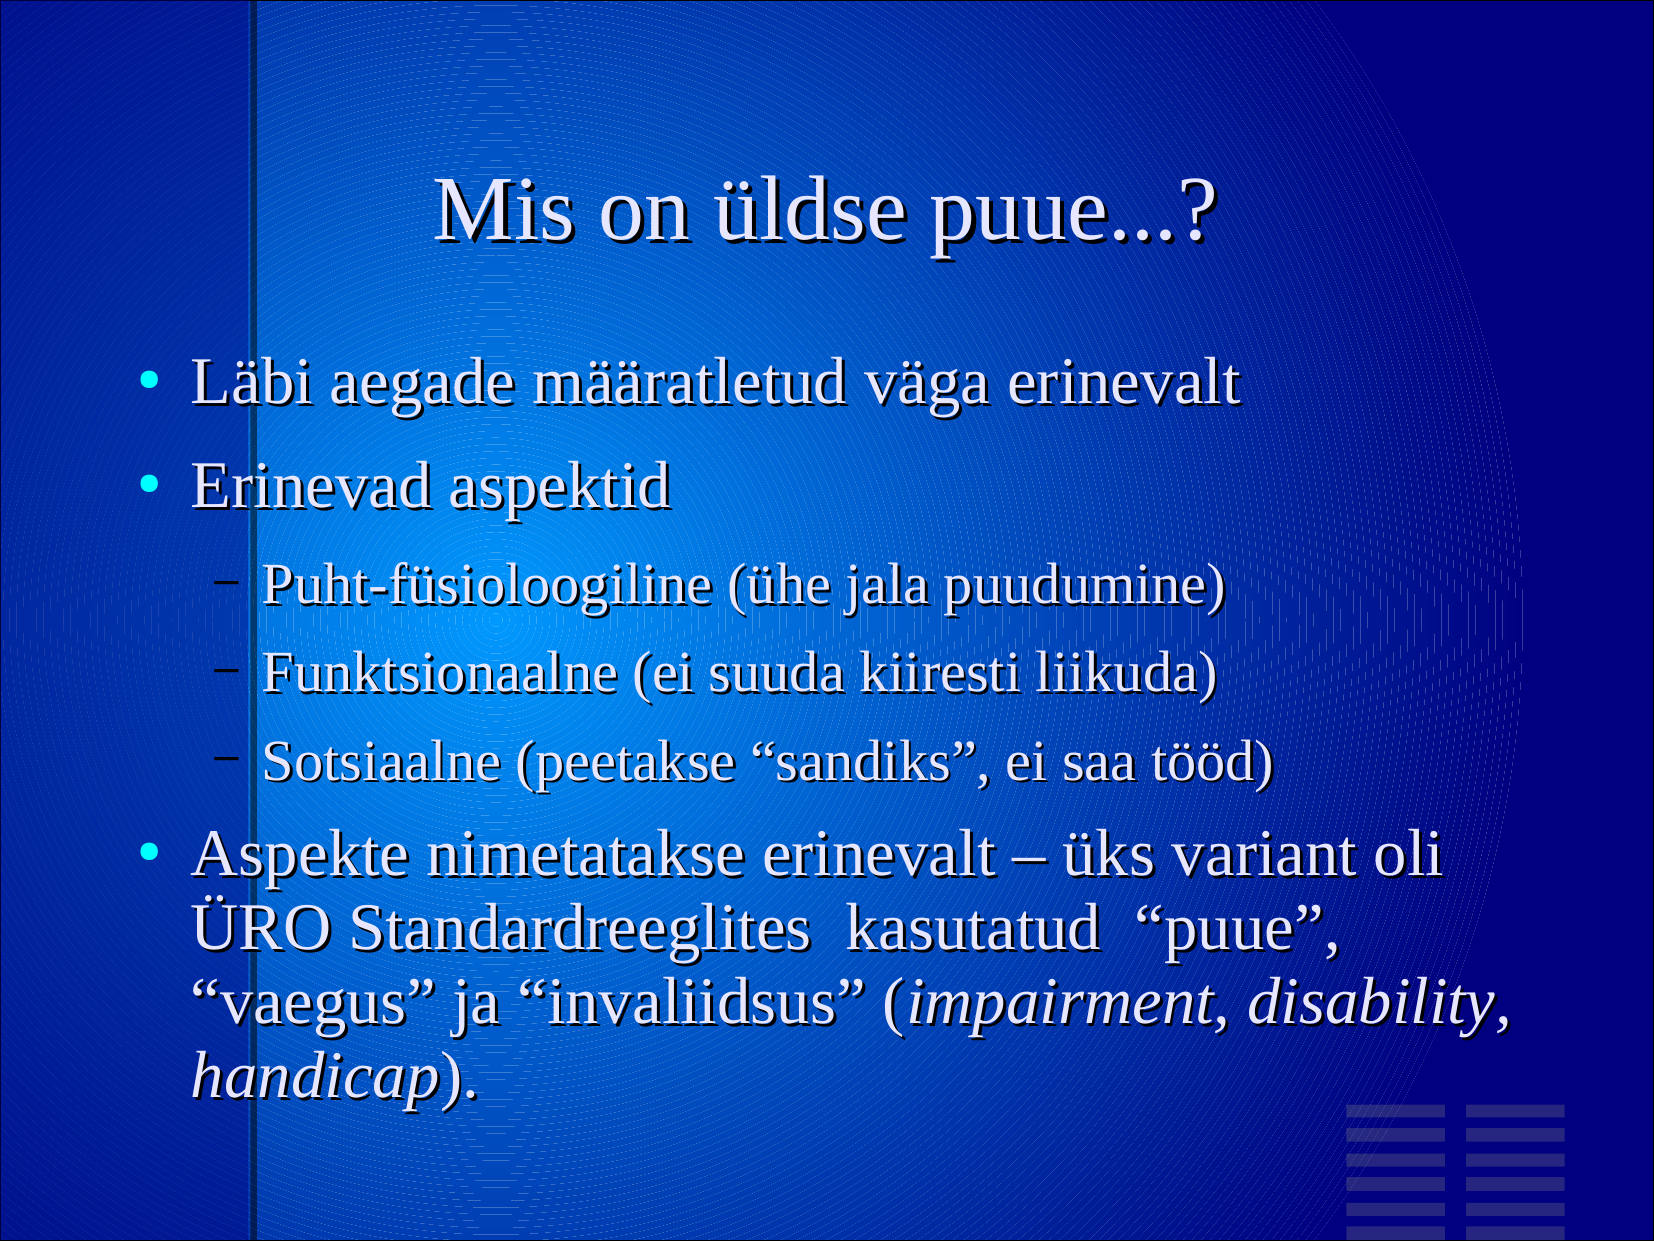

# Mis on üldse puue...?
Läbi aegade määratletud väga erinevalt
Erinevad aspektid
Puht-füsioloogiline (ühe jala puudumine)
Funktsionaalne (ei suuda kiiresti liikuda)
Sotsiaalne (peetakse “sandiks”, ei saa tööd)
Aspekte nimetatakse erinevalt – üks variant oli ÜRO Standardreeglites kasutatud “puue”, “vaegus” ja “invaliidsus” (impairment, disability, handicap).